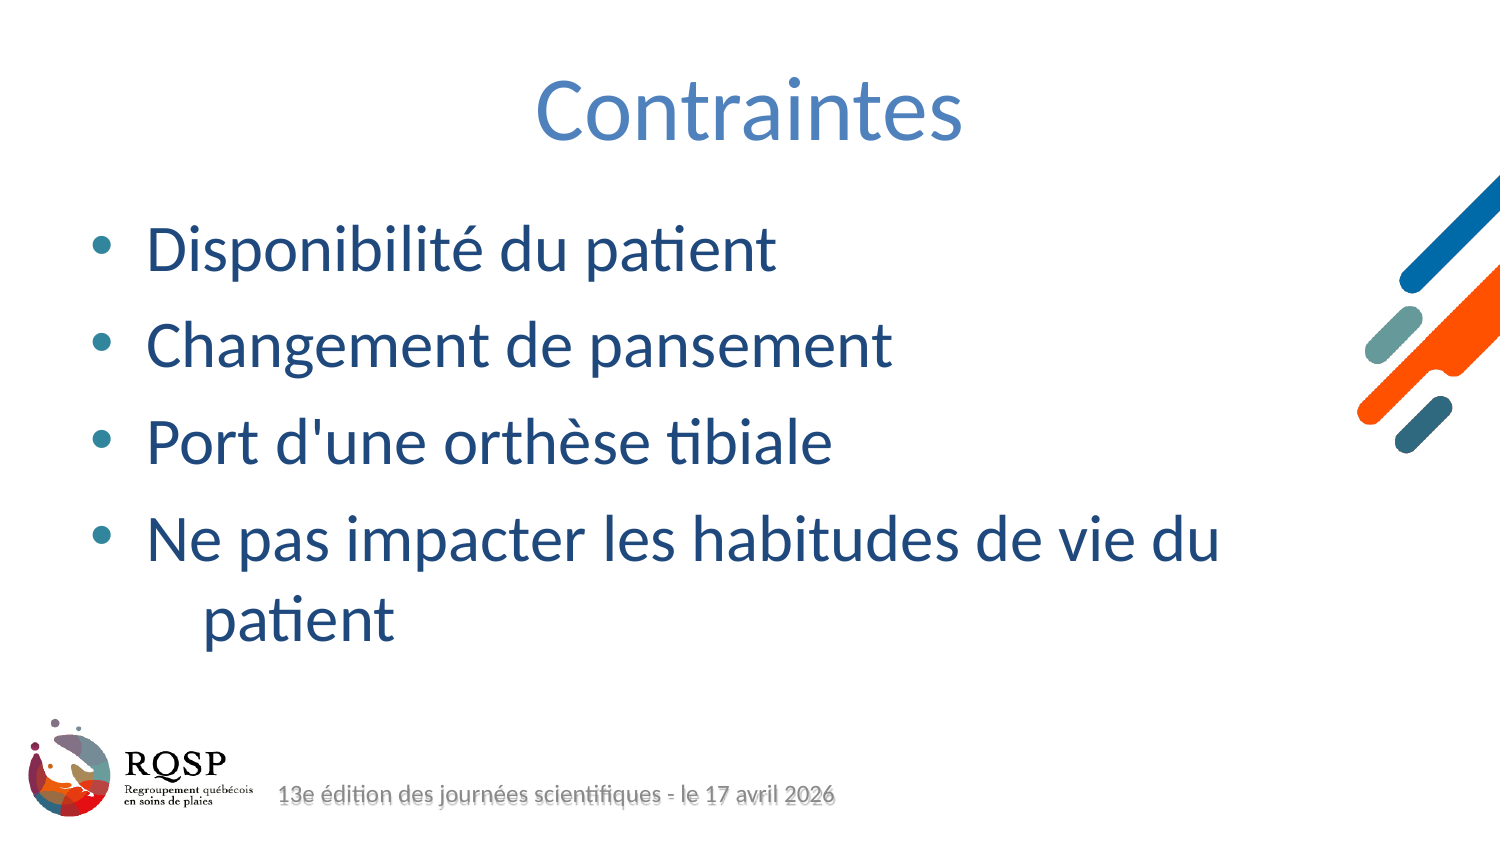

# Contraintes
Disponibilité du patient
Changement de pansement
Port d'une orthèse tibiale
Ne pas impacter les habitudes de vie du patient